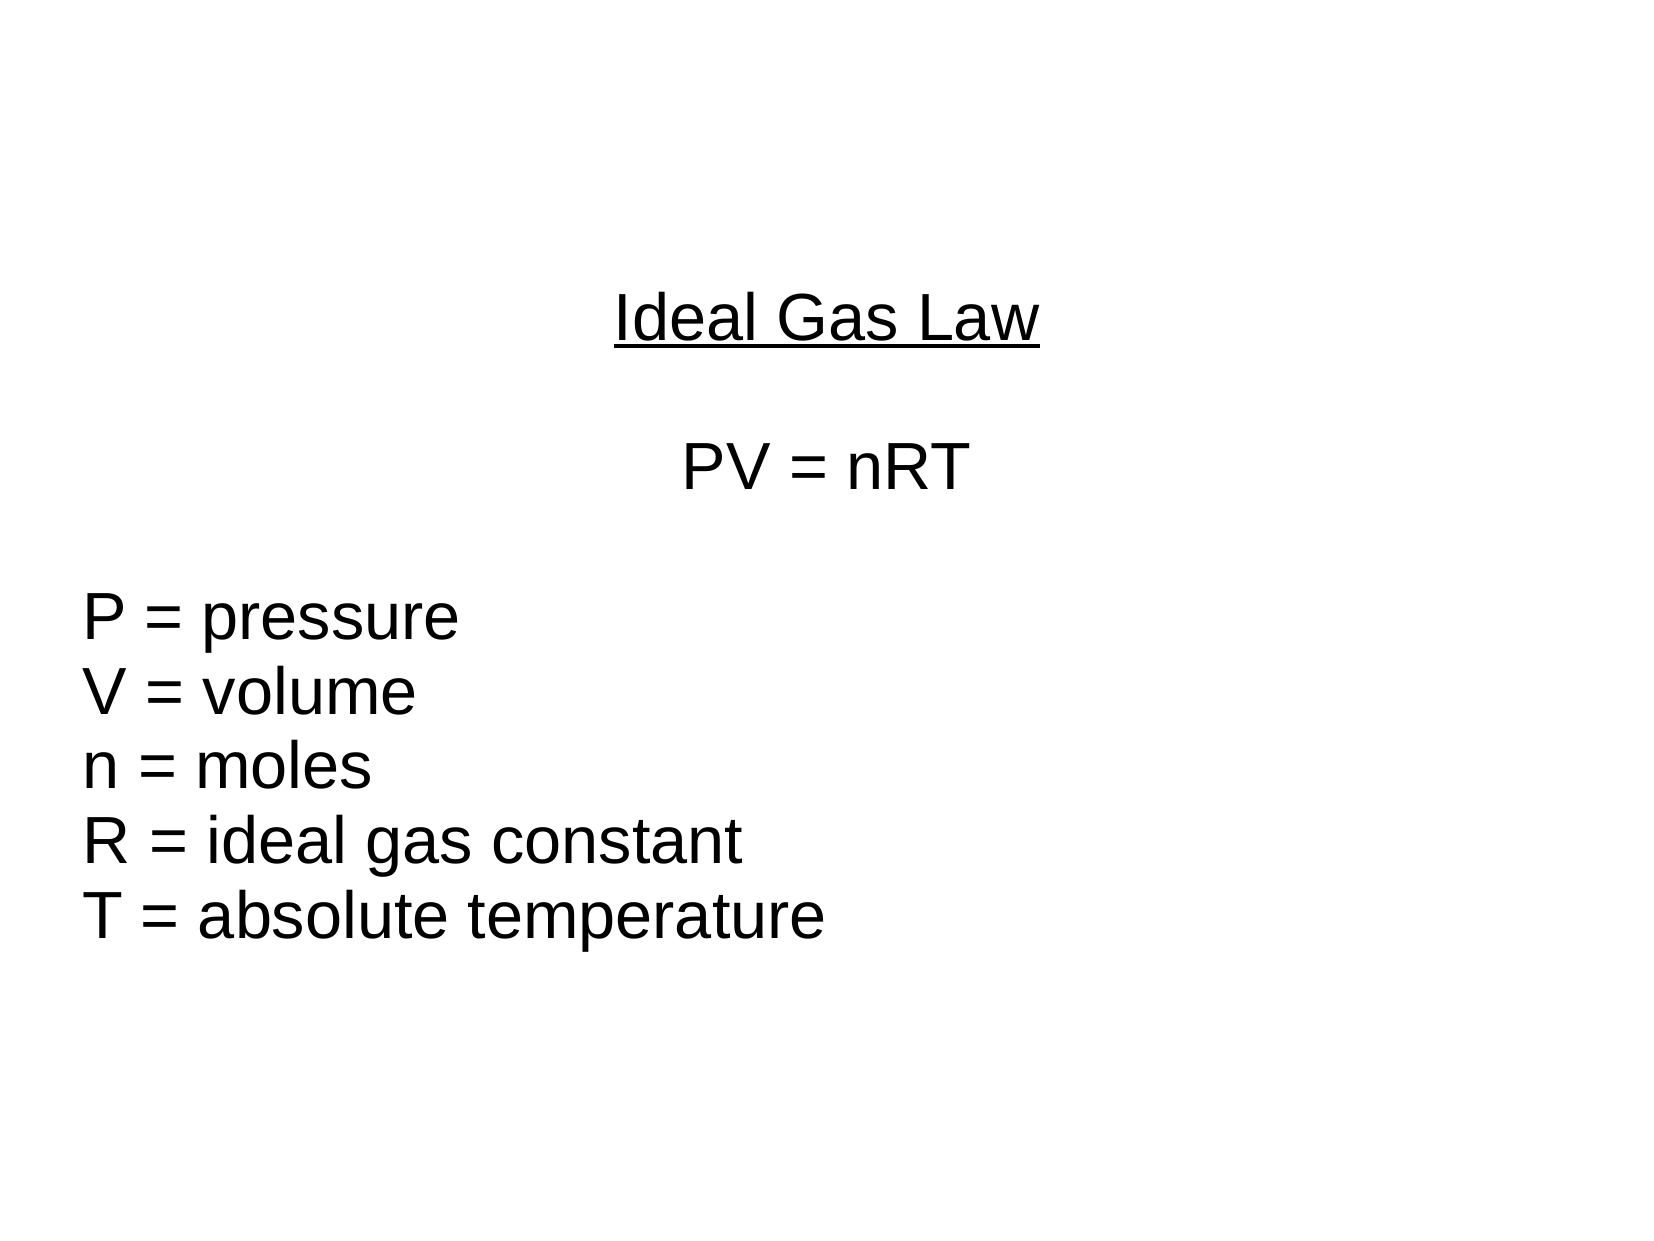

# Ideal Gas Law
PV = nRT
P = pressure
V = volume
n = moles
R = ideal gas constant
T = absolute temperature